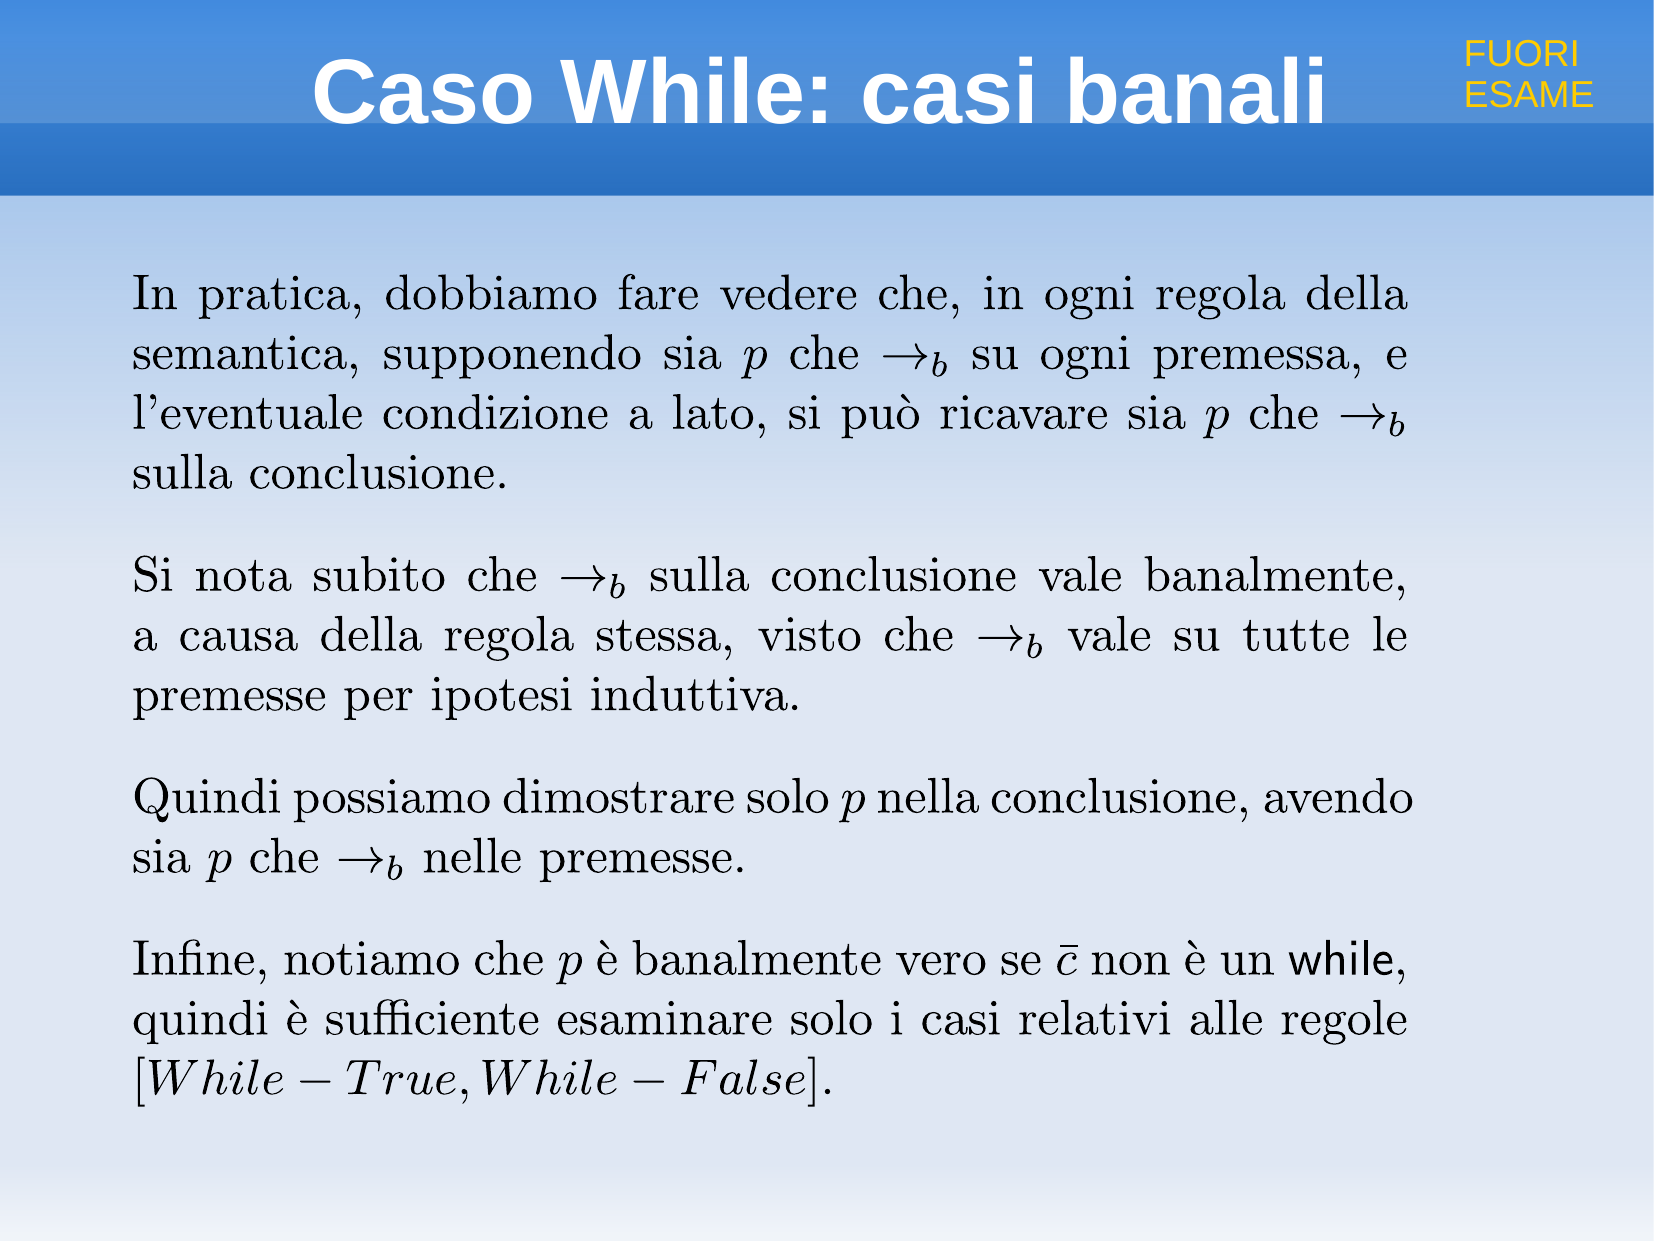

# Caso While: casi banali
FUORI
ESAME